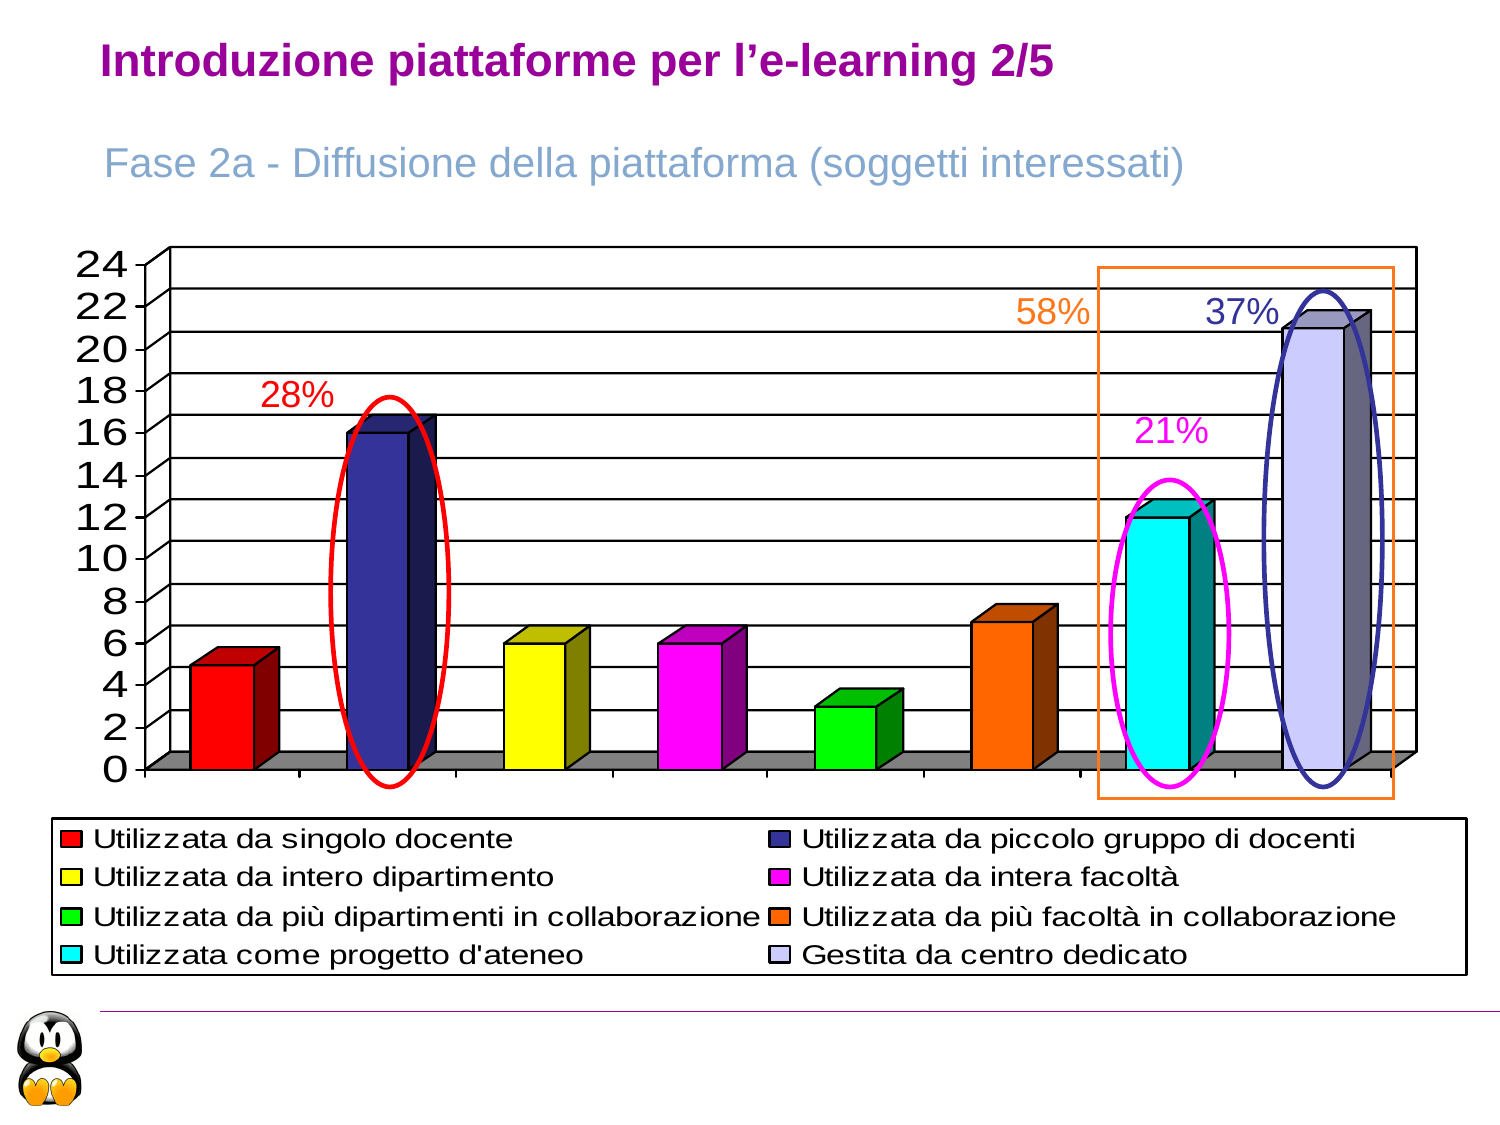

# Introduzione piattaforme per l’e-learning 2/5
	Fase 2a - Diffusione della piattaforma (soggetti interessati)
58%
37%
28%
21%